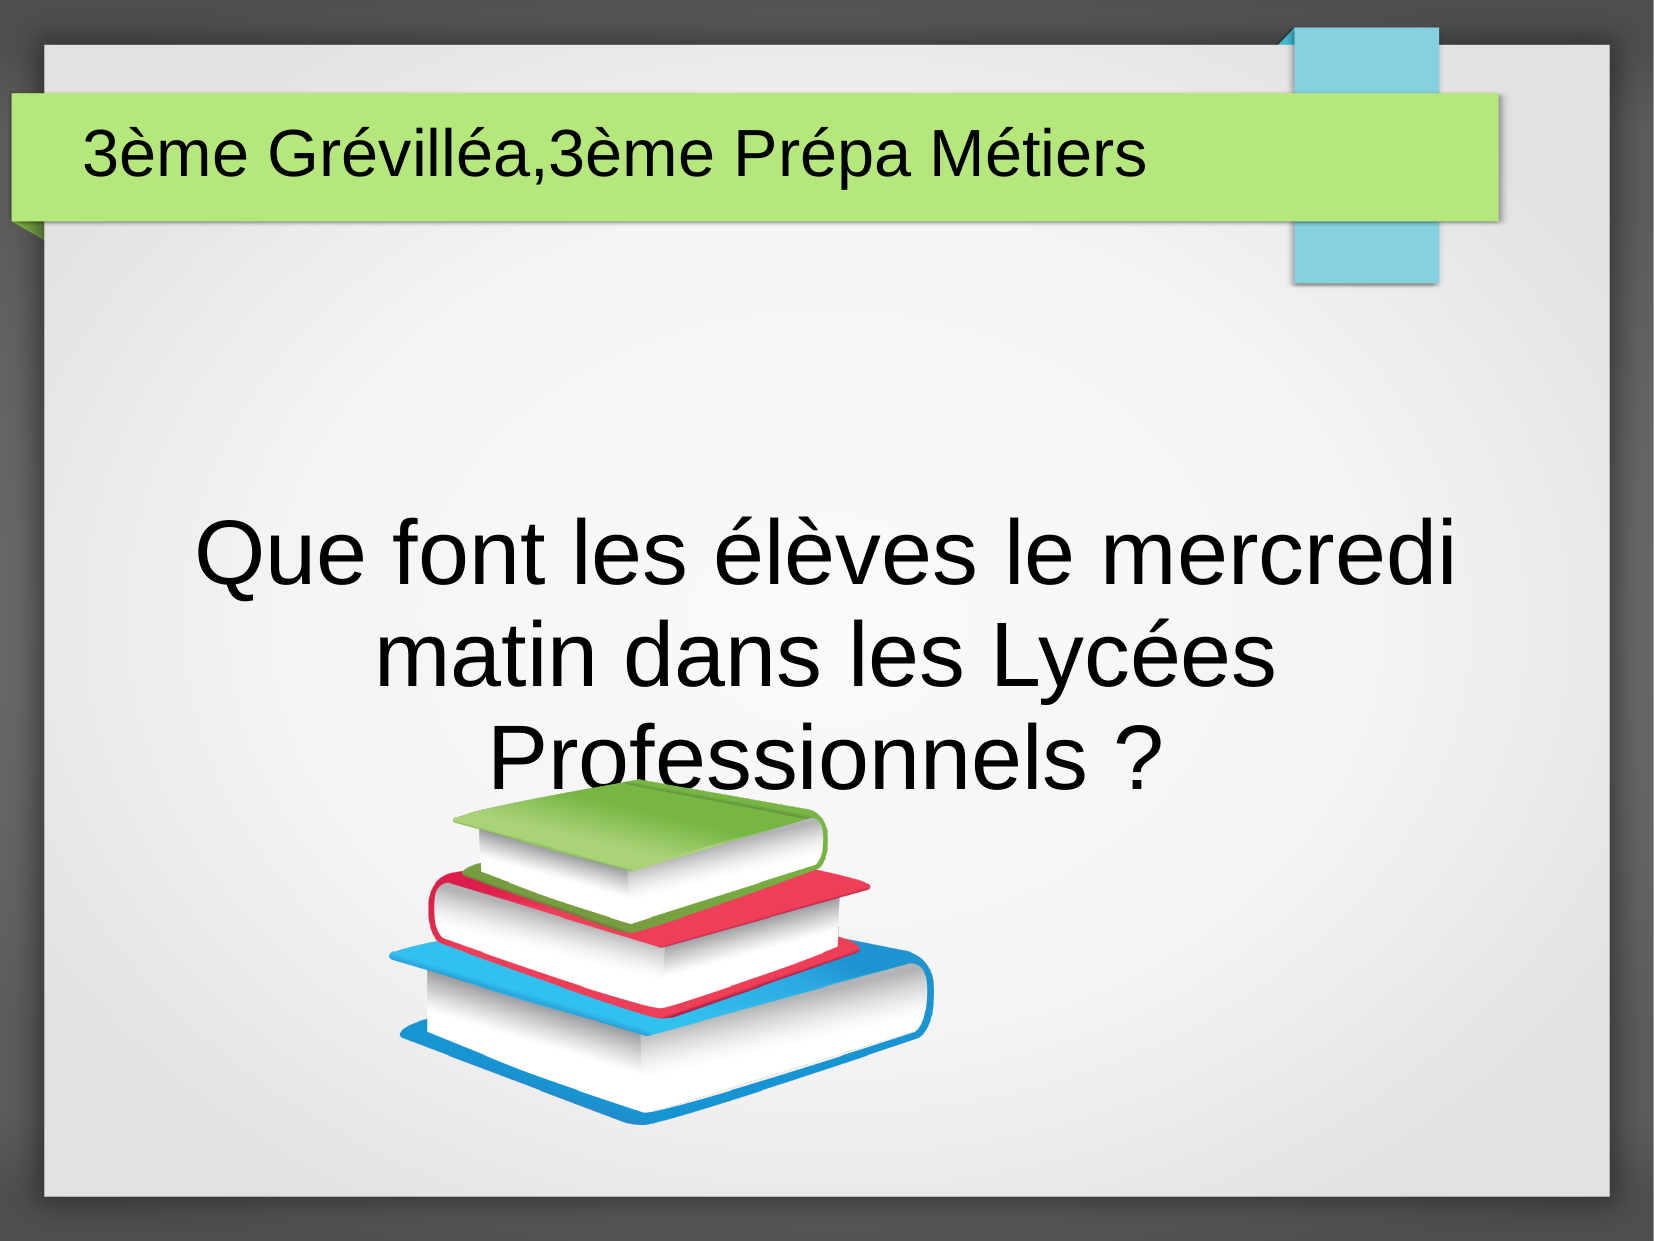

# 3ème Grévilléa,3ème Prépa Métiers
Que font les élèves le mercredi matin dans les Lycées Professionnels ?